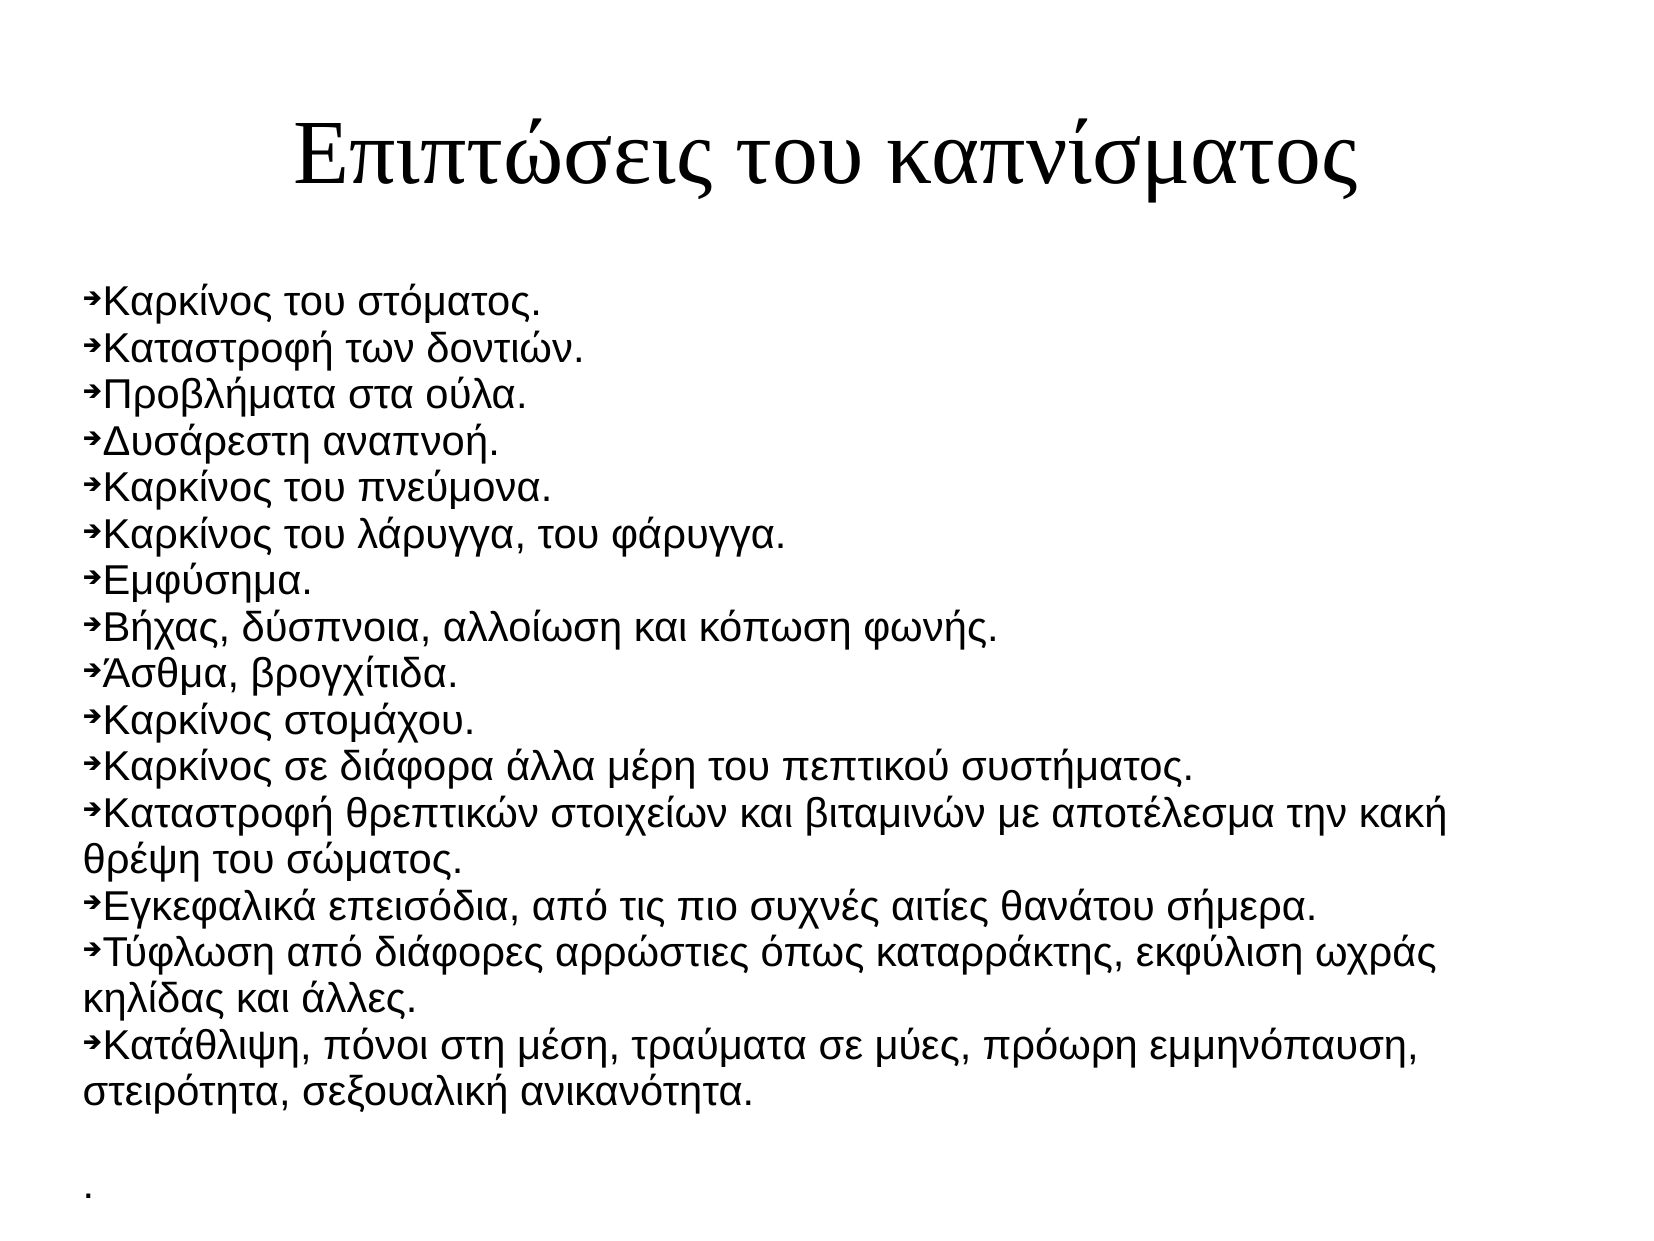

Καρκίνος του στόματος.
Καταστροφή των δοντιών.
Προβλήματα στα ούλα.
Δυσάρεστη αναπνοή.
Καρκίνος του πνεύμονα.
Καρκίνος του λάρυγγα, του φάρυγγα.
Εμφύσημα.
Βήχας, δύσπνοια, αλλοίωση και κόπωση φωνής.
Άσθμα, βρογχίτιδα.
Καρκίνος στομάχου.
Καρκίνος σε διάφορα άλλα μέρη του πεπτικού συστήματος.
Καταστροφή θρεπτικών στοιχείων και βιταμινών με αποτέλεσμα την κακή θρέψη του σώματος.
Εγκεφαλικά επεισόδια, από τις πιο συχνές αιτίες θανάτου σήμερα.
Τύφλωση από διάφορες αρρώστιες όπως καταρράκτης, εκφύλιση ωχράς κηλίδας και άλλες.
Κατάθλιψη, πόνοι στη μέση, τραύματα σε μύες, πρόωρη εμμηνόπαυση, στειρότητα, σεξουαλική ανικανότητα.
.
# Επιπτώσεις του καπνίσματος